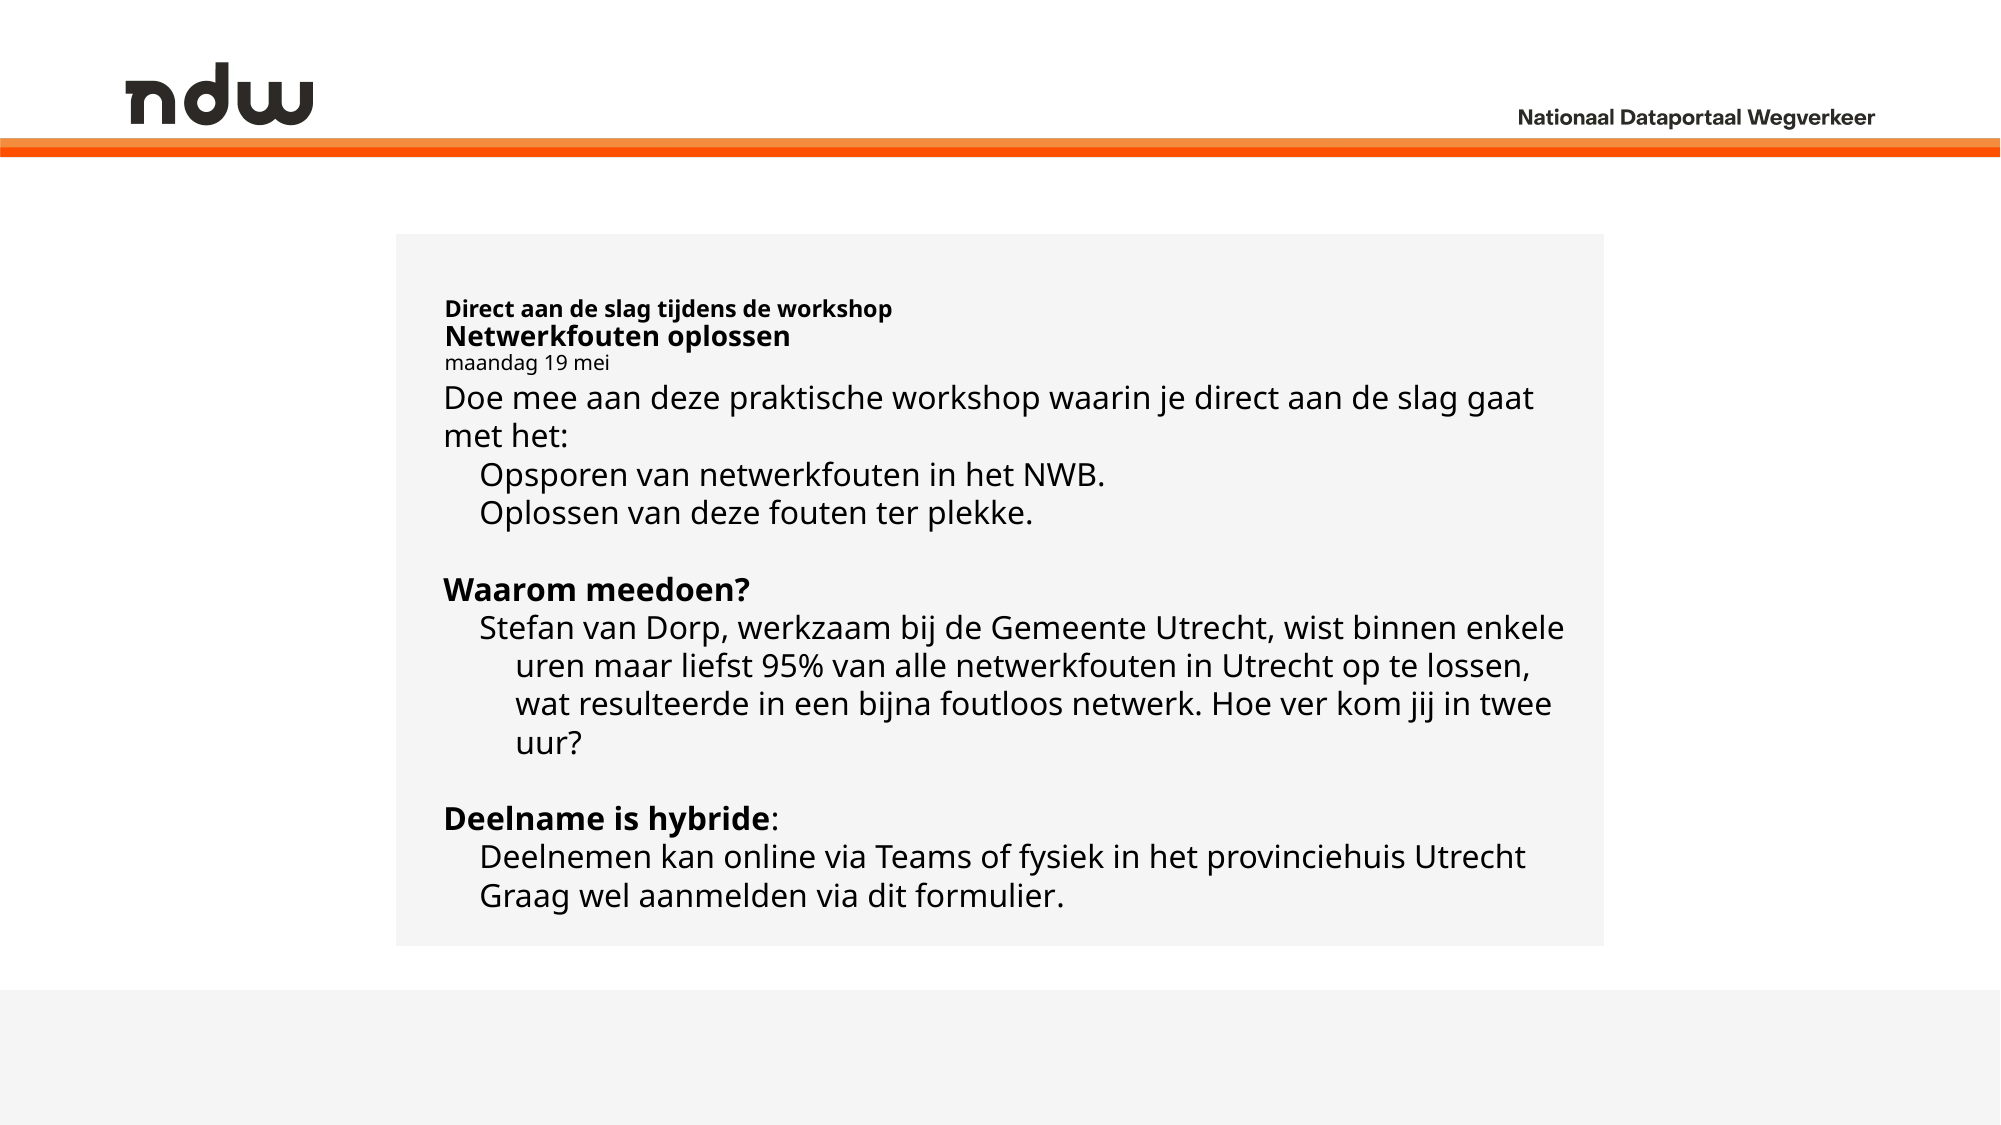

Direct aan de slag tijdens de workshop
Netwerkfouten oplossen
maandag 19 mei
# Doe mee aan deze praktische workshop waarin je direct aan de slag gaat met het:
Opsporen van netwerkfouten in het NWB.
Oplossen van deze fouten ter plekke.
Waarom meedoen?
Stefan van Dorp, werkzaam bij de Gemeente Utrecht, wist binnen enkele uren maar liefst 95% van alle netwerkfouten in Utrecht op te lossen, wat resulteerde in een bijna foutloos netwerk. Hoe ver kom jij in twee uur?
Deelname is hybride:
Deelnemen kan online via Teams of fysiek in het provinciehuis Utrecht
Graag wel aanmelden via dit formulier.